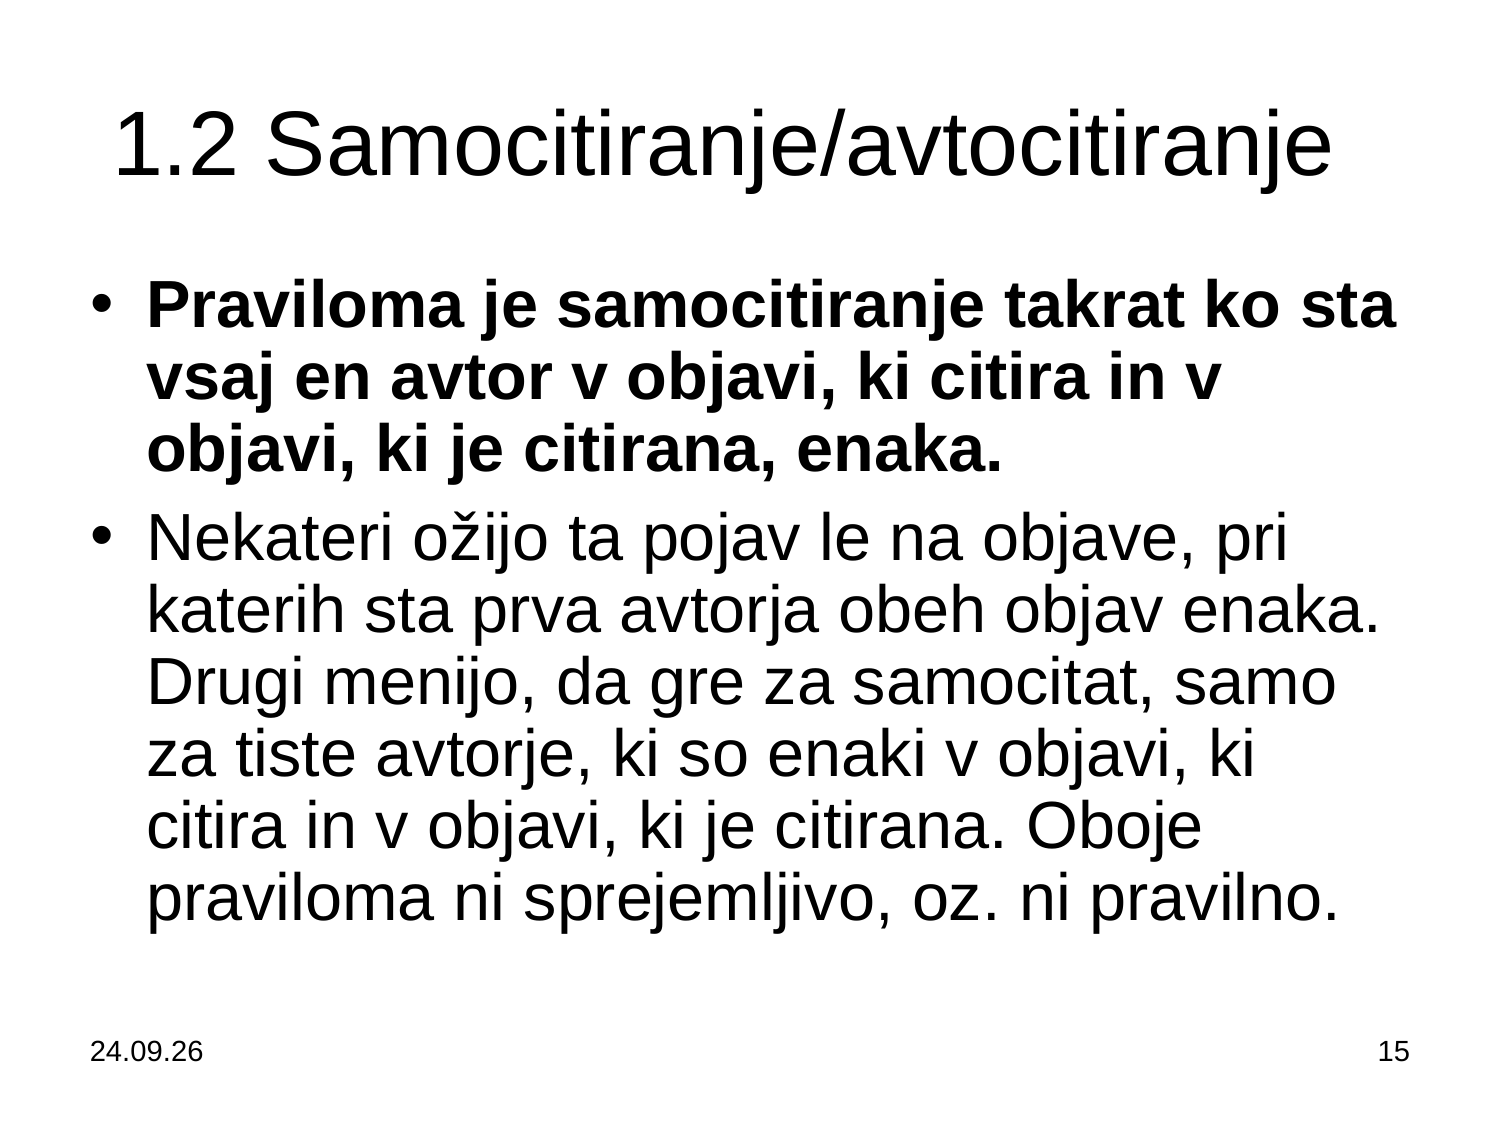

# 1.2 Samocitiranje/avtocitiranje
Praviloma je samocitiranje takrat ko sta vsaj en avtor v objavi, ki citira in v objavi, ki je citirana, enaka.
Nekateri ožijo ta pojav le na objave, pri katerih sta prva avtorja obeh objav enaka. Drugi menijo, da gre za samocitat, samo za tiste avtorje, ki so enaki v objavi, ki citira in v objavi, ki je citirana. Oboje praviloma ni sprejemljivo, oz. ni pravilno.